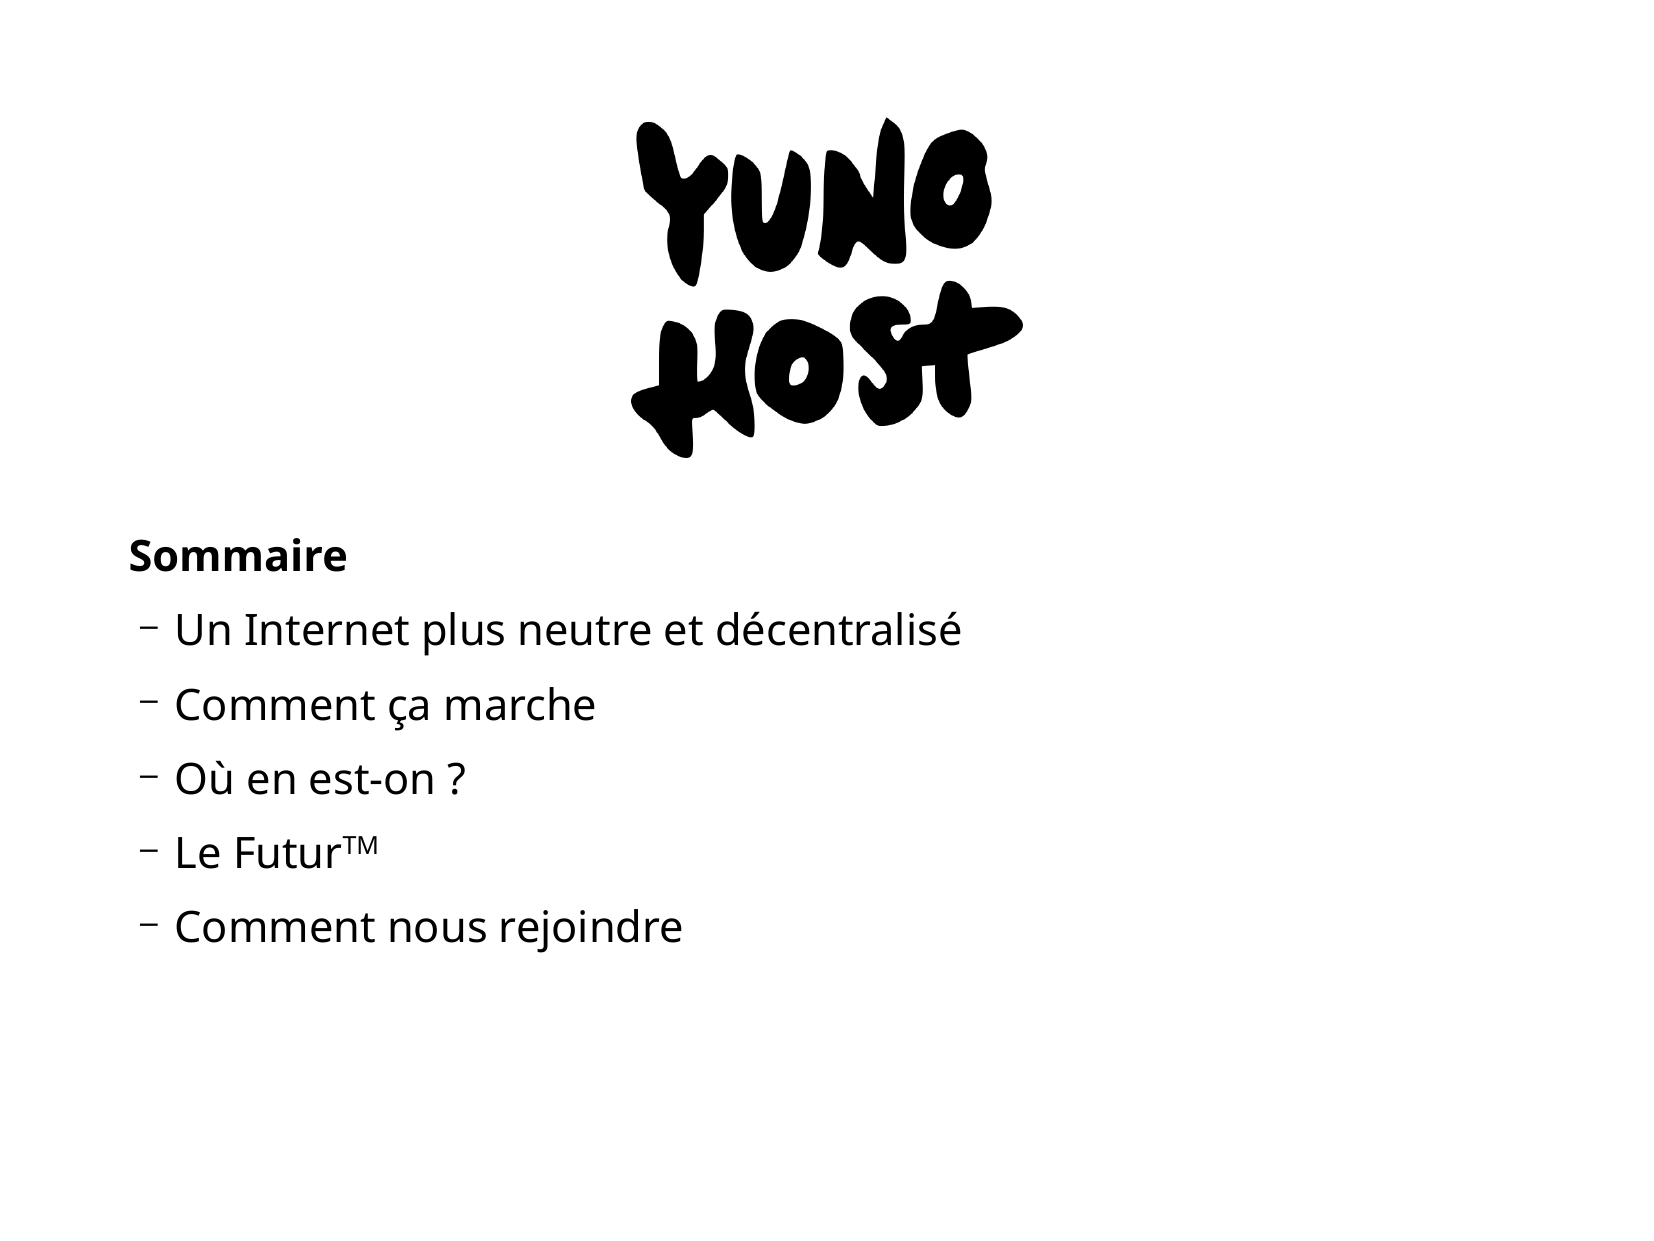

# Sommaire
Un Internet plus neutre et décentralisé
Comment ça marche
Où en est-on ?
Le FuturTM
Comment nous rejoindre